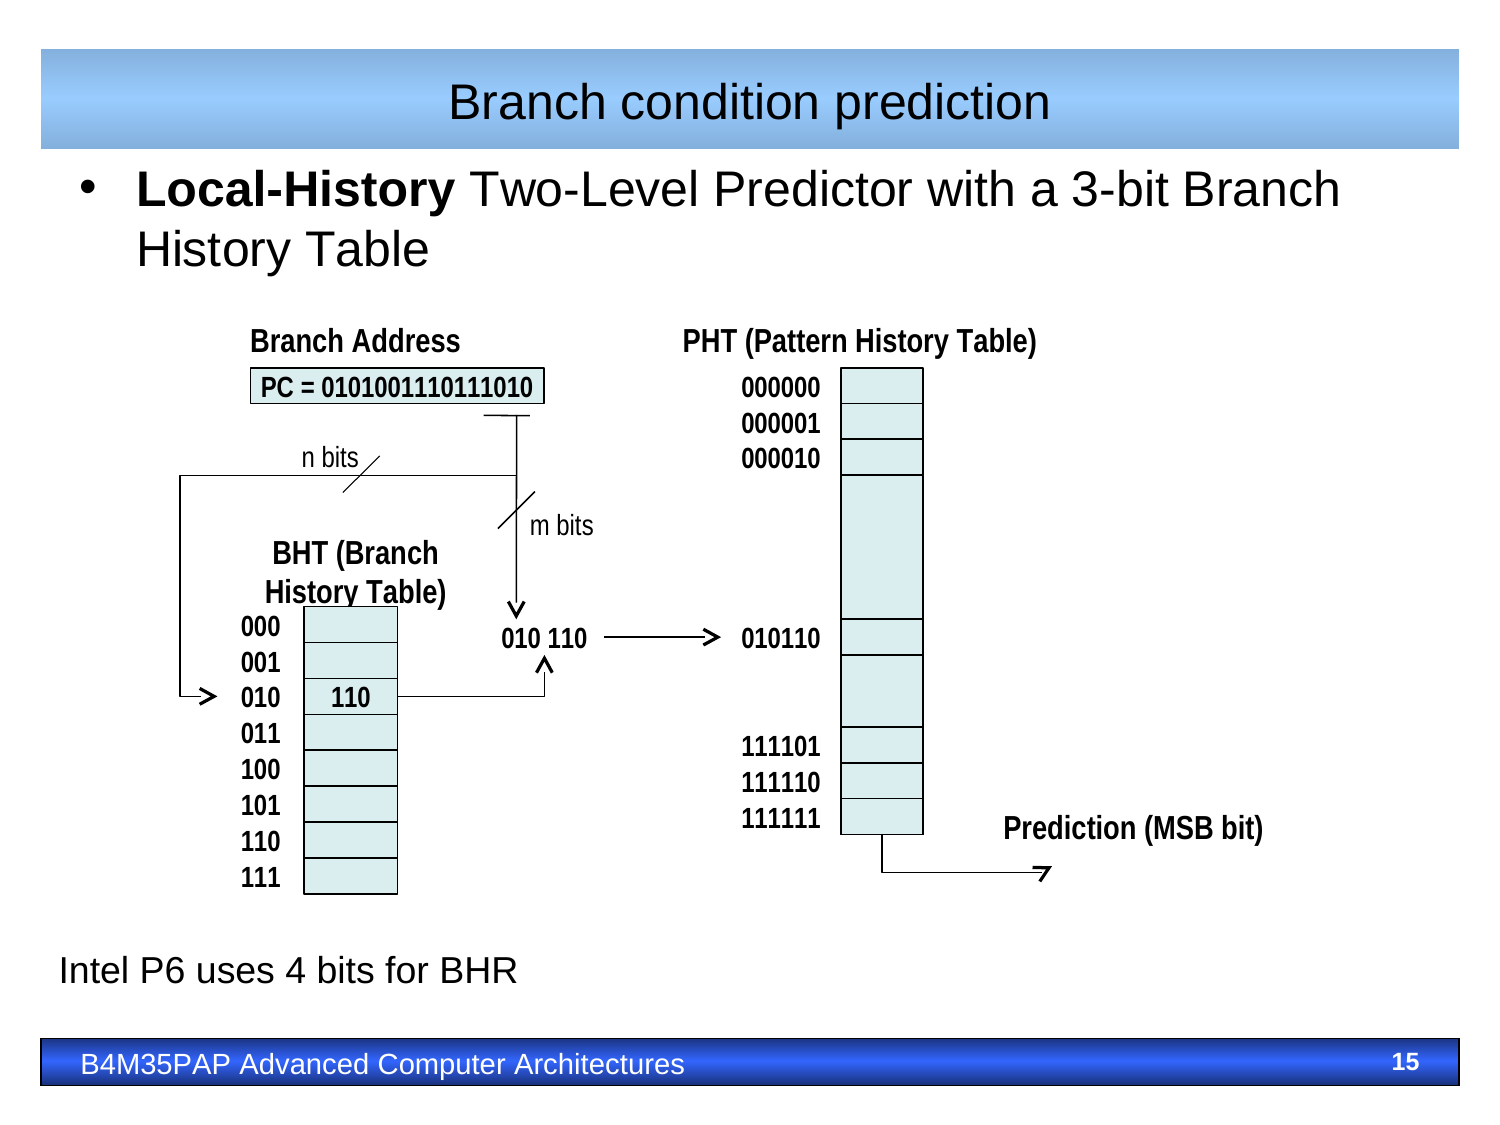

# Branch condition prediction
Local-History Two-Level Predictor with a 3-bit Branch History Table
Branch Address
PHT (Pattern History Table)
PC = 0101001110111010
000000
000001
n bits
000010
m bits
BHT (Branch History Table)
000
010 110
010110
001
010
110
011
111101
100
111110
101
111111
Prediction (MSB bit)
110
111
Intel P6 uses 4 bits for BHR